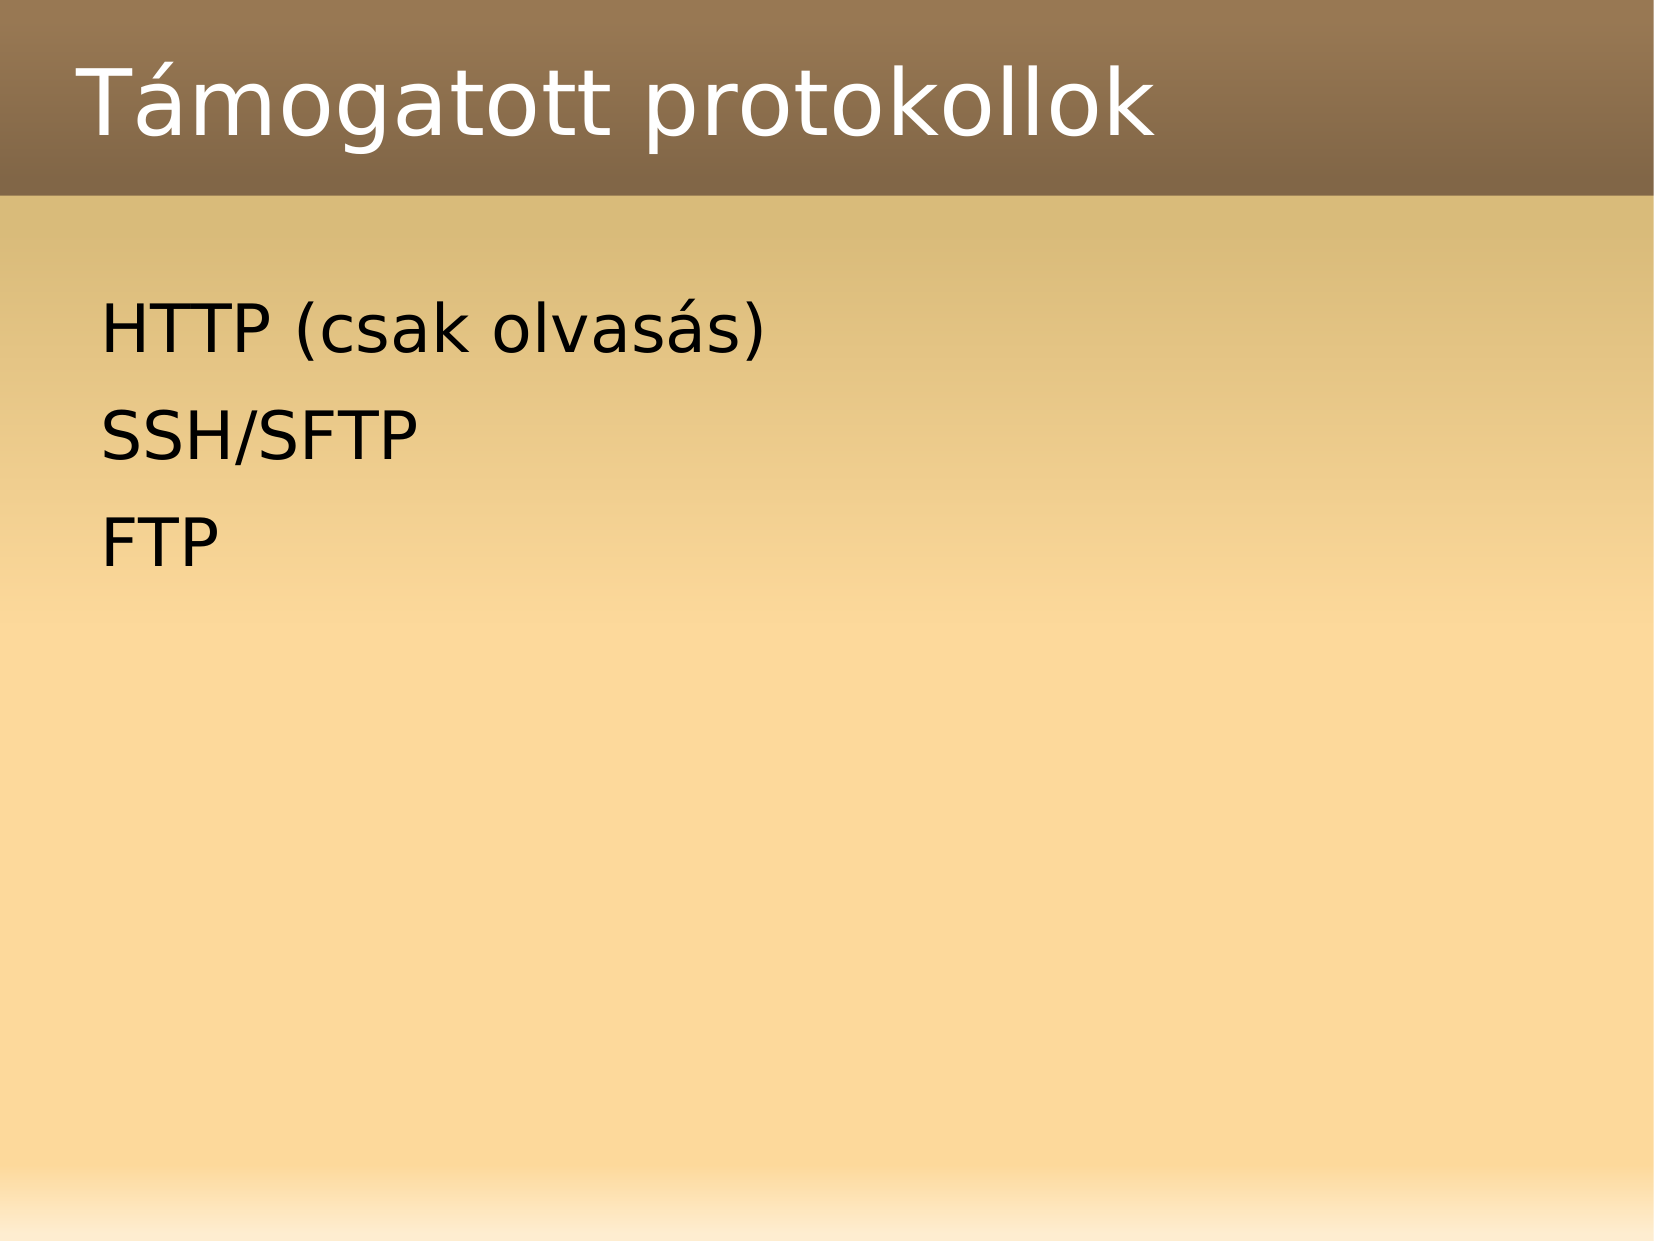

# Támogatott protokollok
HTTP (csak olvasás)
SSH/SFTP
FTP